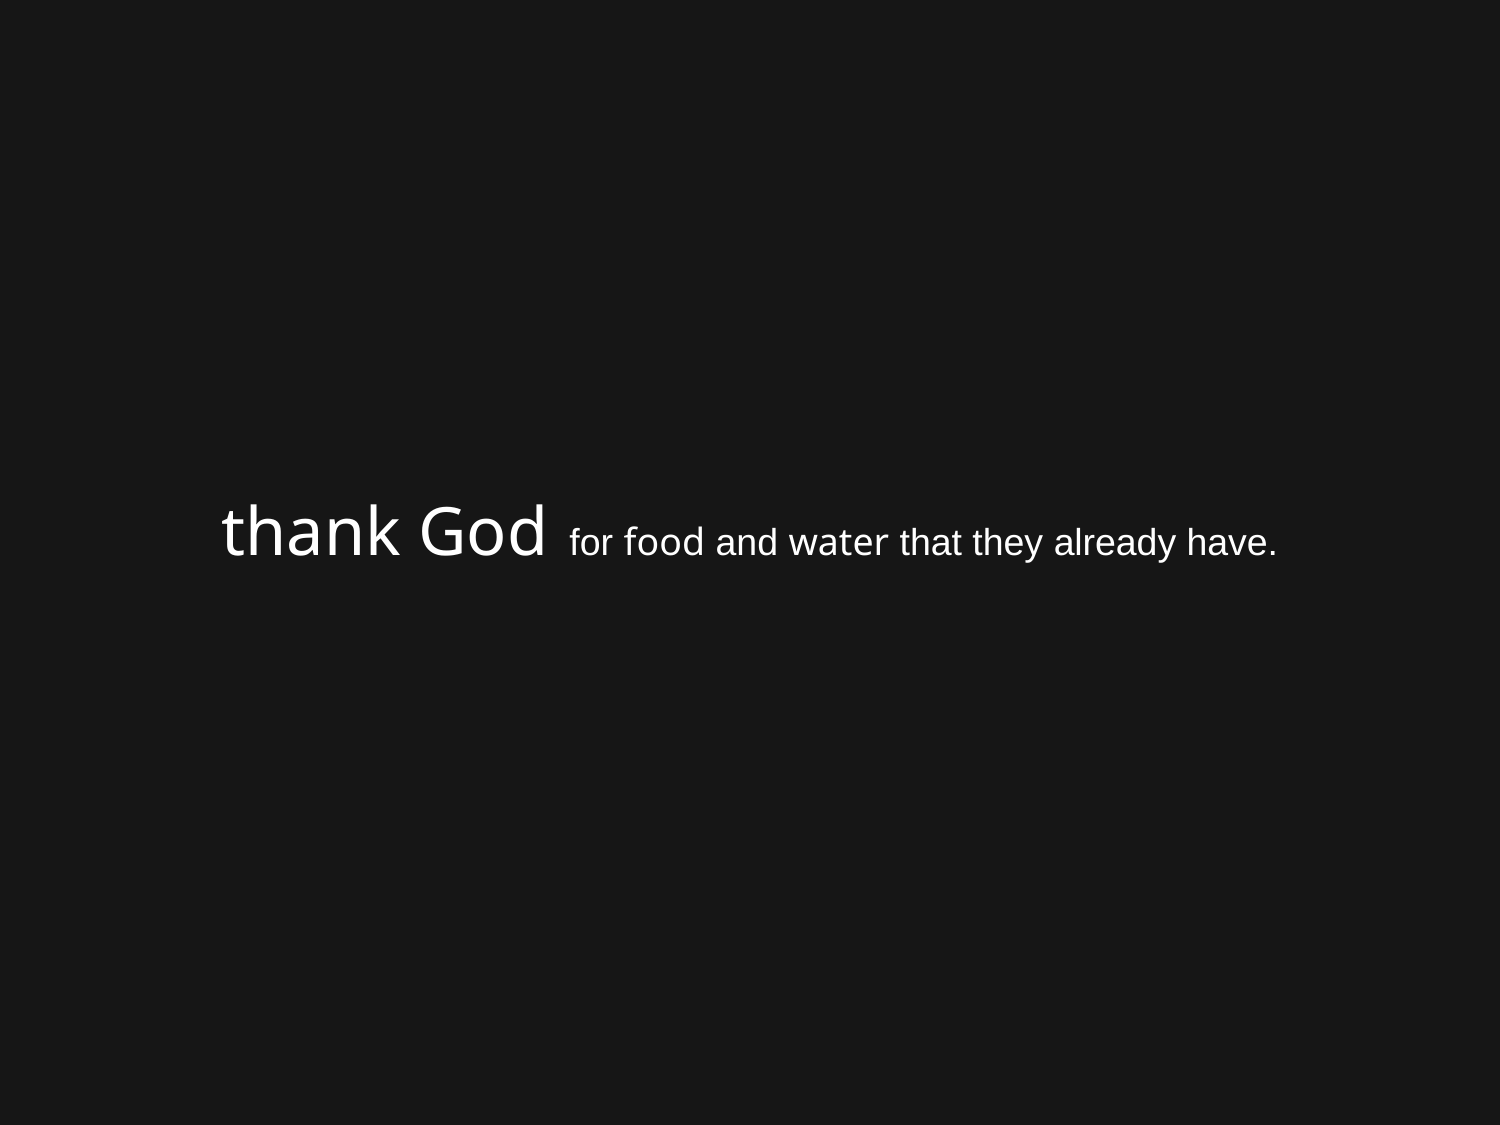

thank God for food and water that they already have.